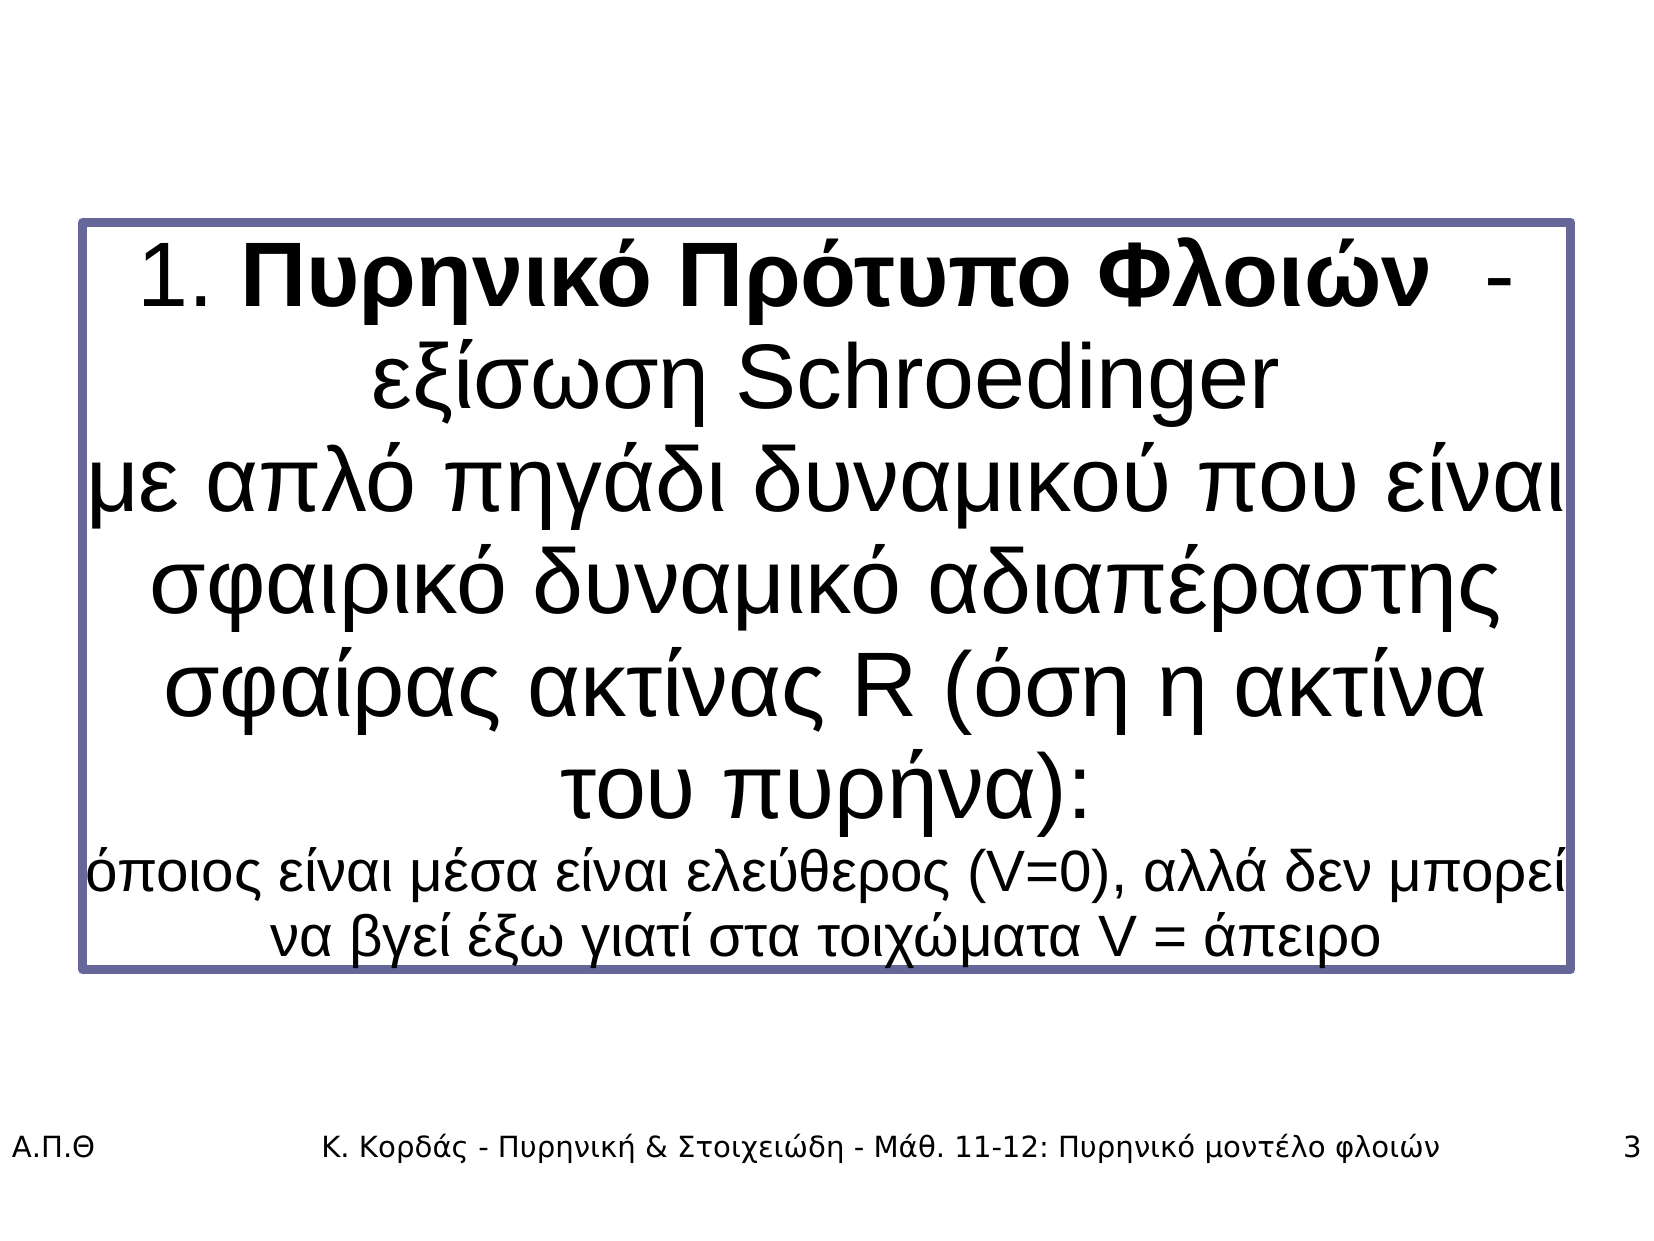

# 1. Πυρηνικό Πρότυπο Φλοιών - εξίσωση Schroedinger με απλό πηγάδι δυναμικού που είναι σφαιρικό δυναμικό αδιαπέραστης σφαίρας ακτίνας R (όση η ακτίνα του πυρήνα): όποιος είναι μέσα είναι ελεύθερος (V=0), αλλά δεν μπορεί να βγεί έξω γιατί στα τοιχώματα V = άπειρο
Α.Π.Θ
Κ. Κορδάς - Πυρηνική & Στοιχειώδη - Μάθ. 11-12: Πυρηνικό μοντέλο φλοιών
3